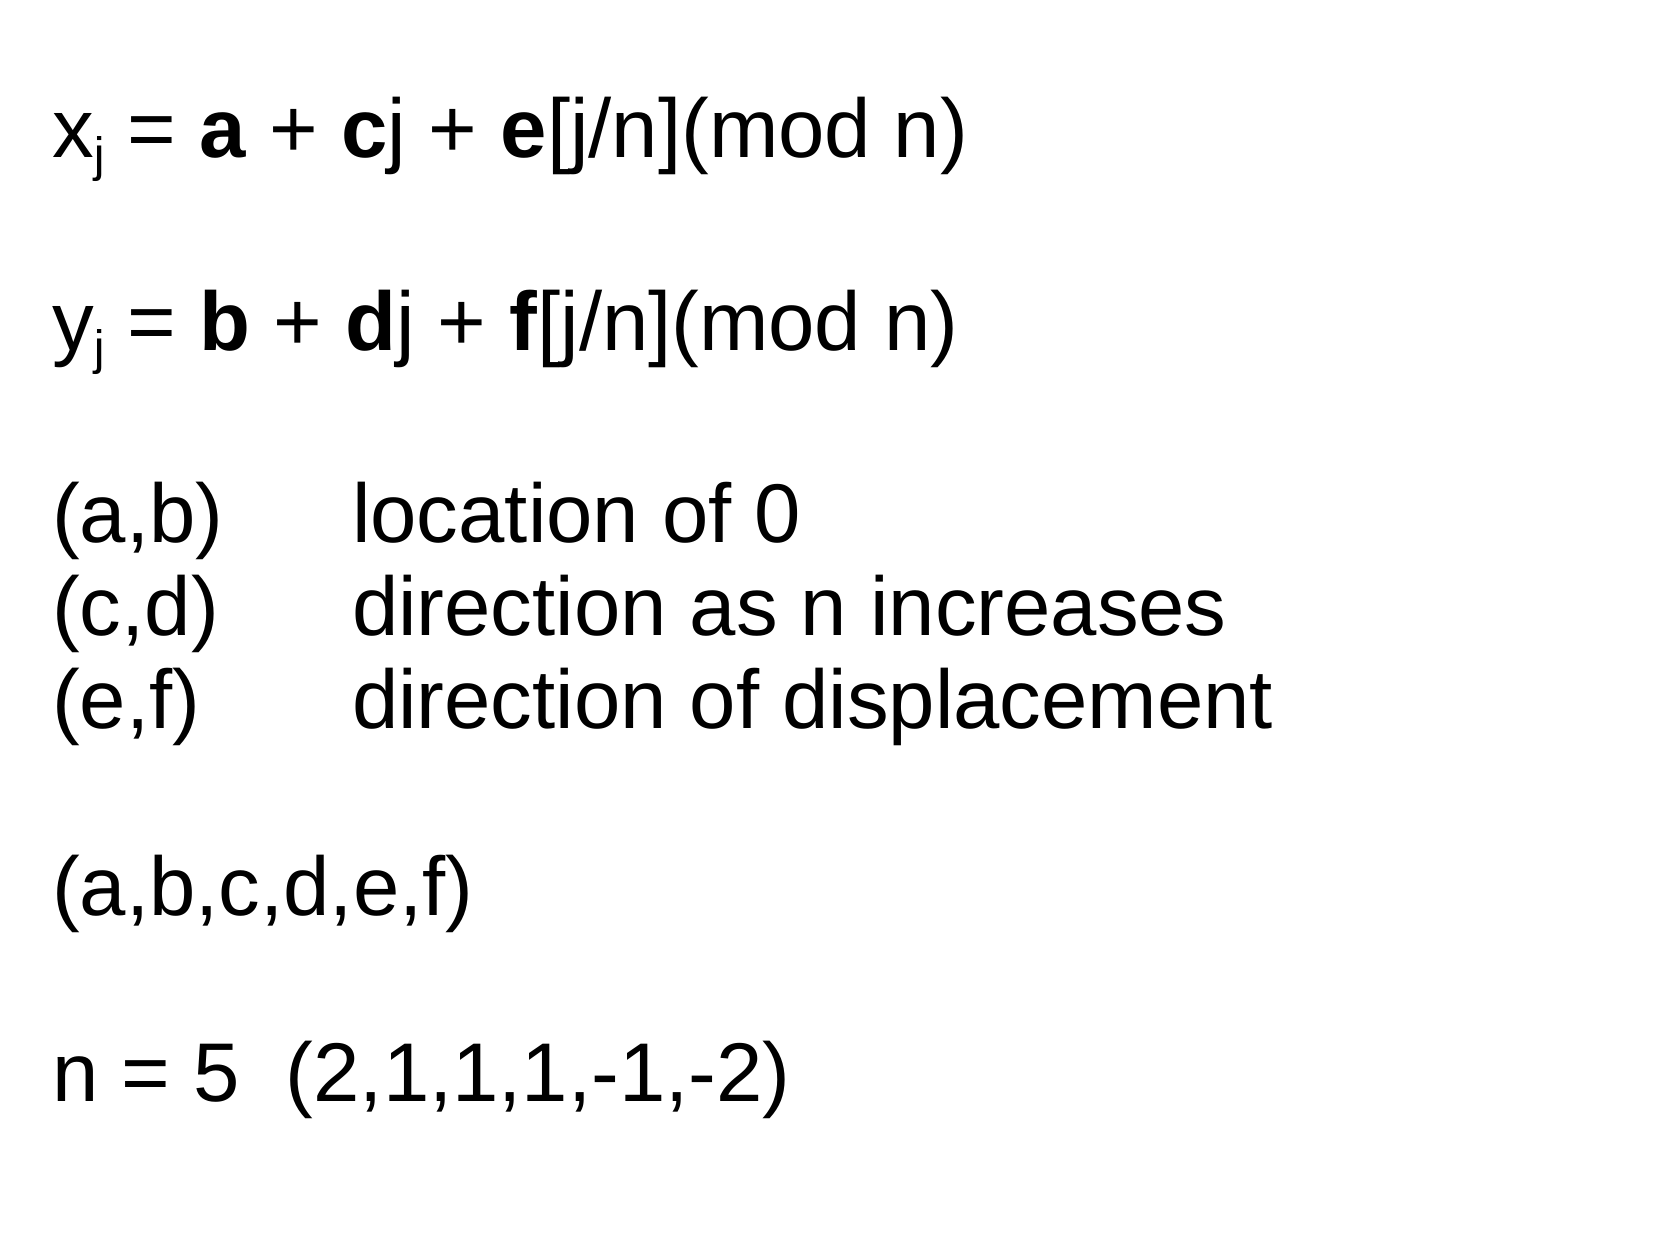

xj = a + cj + e[j/n](mod n)
yj = b + dj + f[j/n](mod n)
(a,b)		location of 0
(c,d)		direction as n increases
(e,f)			direction of displacement
(a,b,c,d,e,f)
n = 5 (2,1,1,1,-1,-2)